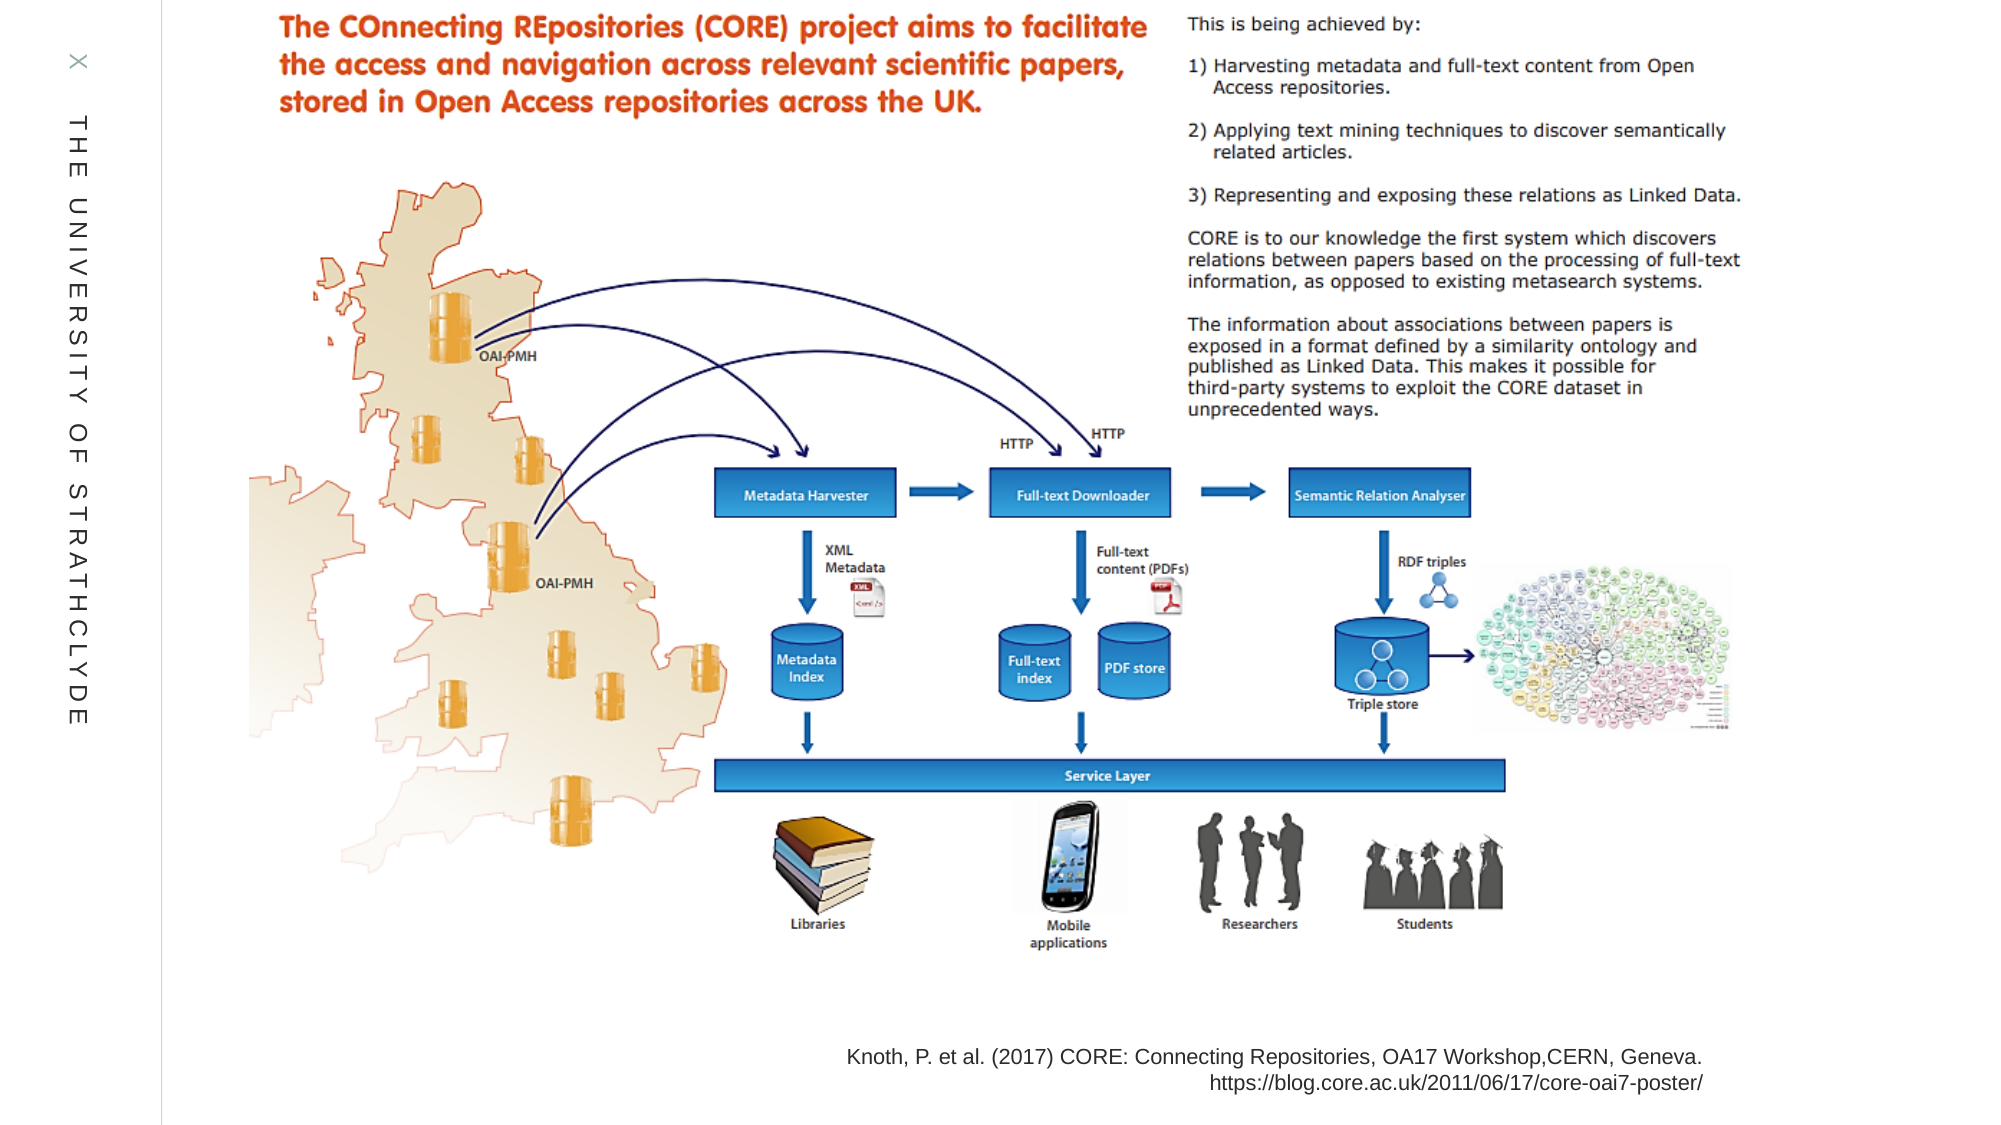

Knoth, P. et al. (2017) CORE: Connecting Repositories, OA17 Workshop,CERN, Geneva.
https://blog.core.ac.uk/2011/06/17/core-oai7-poster/